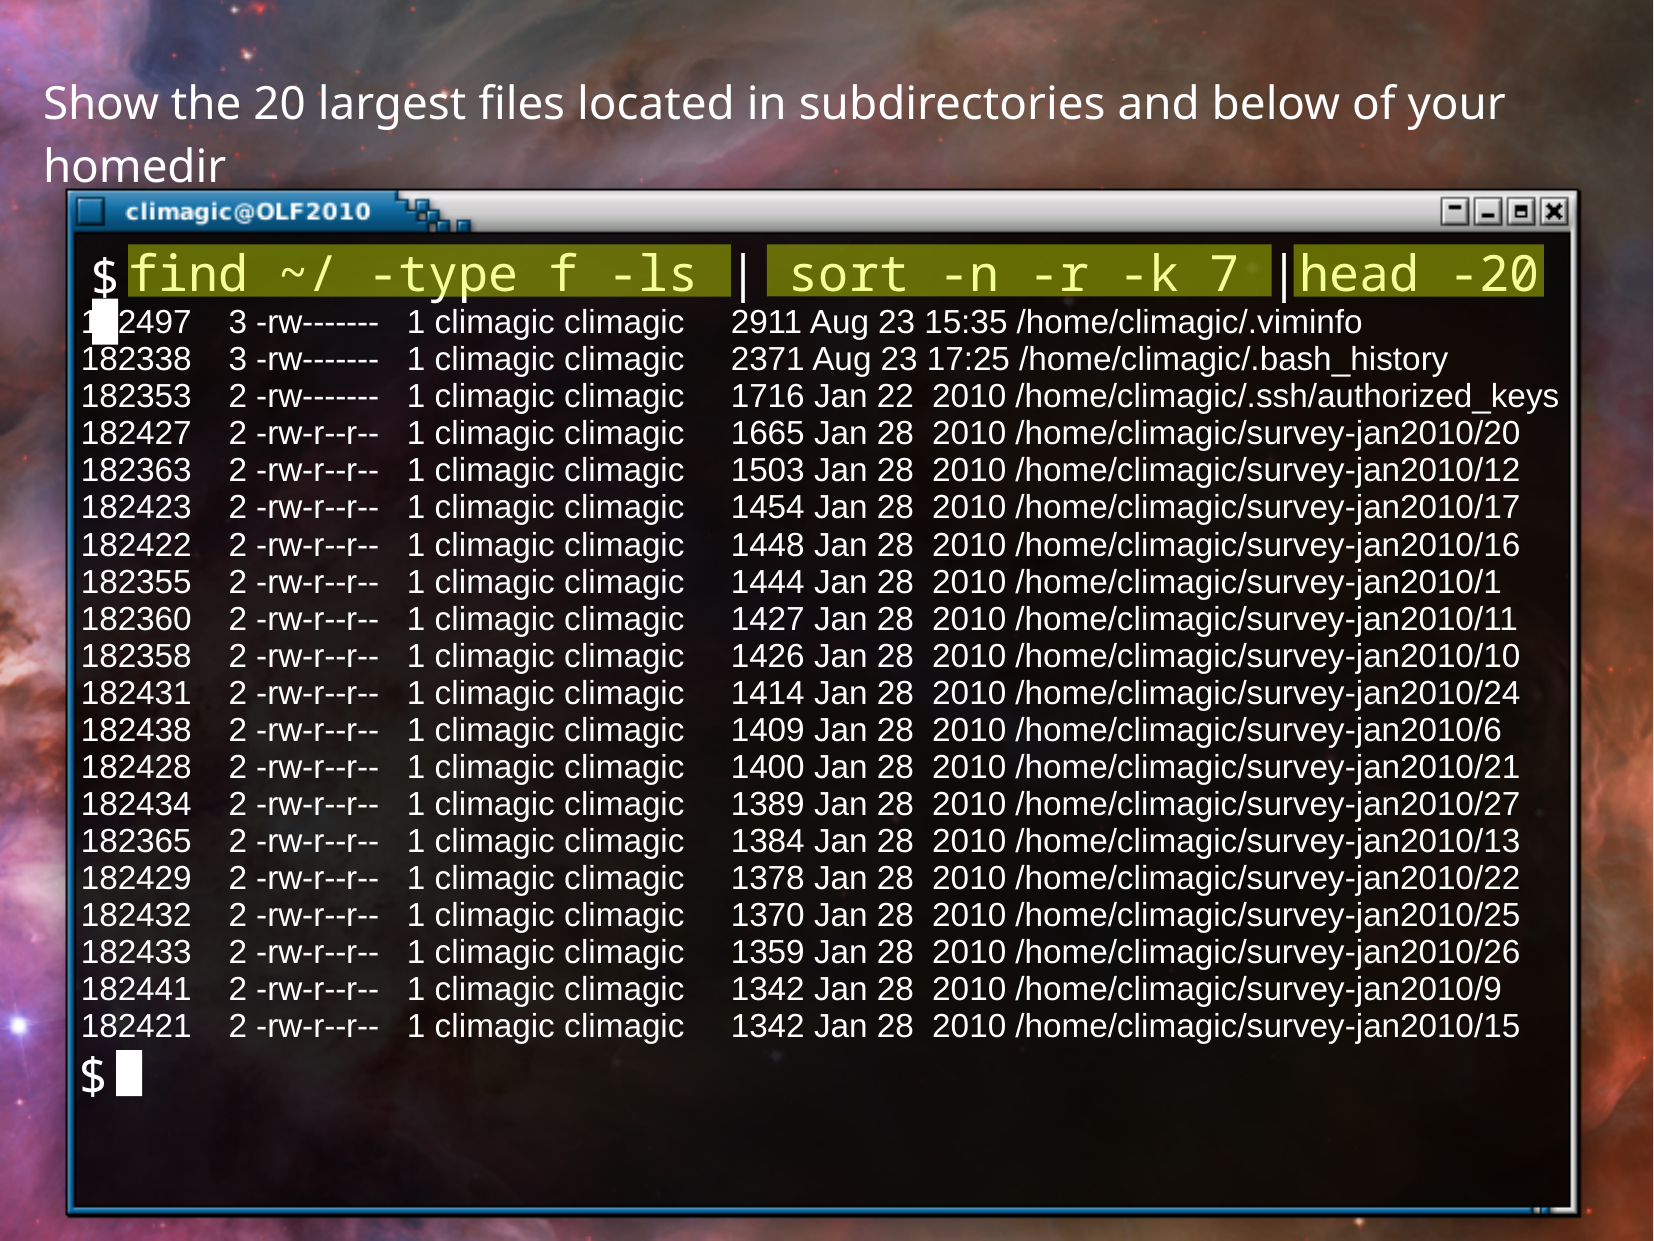

Show the 20 largest files located in subdirectories and below of your homedir
# find ~/ -type f -ls | sort -n -r -k 7 |head -20
$
182497 3 -rw------- 1 climagic climagic 2911 Aug 23 15:35 /home/climagic/.viminfo
182338 3 -rw------- 1 climagic climagic 2371 Aug 23 17:25 /home/climagic/.bash_history
182353 2 -rw------- 1 climagic climagic 1716 Jan 22 2010 /home/climagic/.ssh/authorized_keys
182427 2 -rw-r--r-- 1 climagic climagic 1665 Jan 28 2010 /home/climagic/survey-jan2010/20
182363 2 -rw-r--r-- 1 climagic climagic 1503 Jan 28 2010 /home/climagic/survey-jan2010/12
182423 2 -rw-r--r-- 1 climagic climagic 1454 Jan 28 2010 /home/climagic/survey-jan2010/17
182422 2 -rw-r--r-- 1 climagic climagic 1448 Jan 28 2010 /home/climagic/survey-jan2010/16
182355 2 -rw-r--r-- 1 climagic climagic 1444 Jan 28 2010 /home/climagic/survey-jan2010/1
182360 2 -rw-r--r-- 1 climagic climagic 1427 Jan 28 2010 /home/climagic/survey-jan2010/11
182358 2 -rw-r--r-- 1 climagic climagic 1426 Jan 28 2010 /home/climagic/survey-jan2010/10
182431 2 -rw-r--r-- 1 climagic climagic 1414 Jan 28 2010 /home/climagic/survey-jan2010/24
182438 2 -rw-r--r-- 1 climagic climagic 1409 Jan 28 2010 /home/climagic/survey-jan2010/6
182428 2 -rw-r--r-- 1 climagic climagic 1400 Jan 28 2010 /home/climagic/survey-jan2010/21
182434 2 -rw-r--r-- 1 climagic climagic 1389 Jan 28 2010 /home/climagic/survey-jan2010/27
182365 2 -rw-r--r-- 1 climagic climagic 1384 Jan 28 2010 /home/climagic/survey-jan2010/13
182429 2 -rw-r--r-- 1 climagic climagic 1378 Jan 28 2010 /home/climagic/survey-jan2010/22
182432 2 -rw-r--r-- 1 climagic climagic 1370 Jan 28 2010 /home/climagic/survey-jan2010/25
182433 2 -rw-r--r-- 1 climagic climagic 1359 Jan 28 2010 /home/climagic/survey-jan2010/26
182441 2 -rw-r--r-- 1 climagic climagic 1342 Jan 28 2010 /home/climagic/survey-jan2010/9
182421 2 -rw-r--r-- 1 climagic climagic 1342 Jan 28 2010 /home/climagic/survey-jan2010/15
$